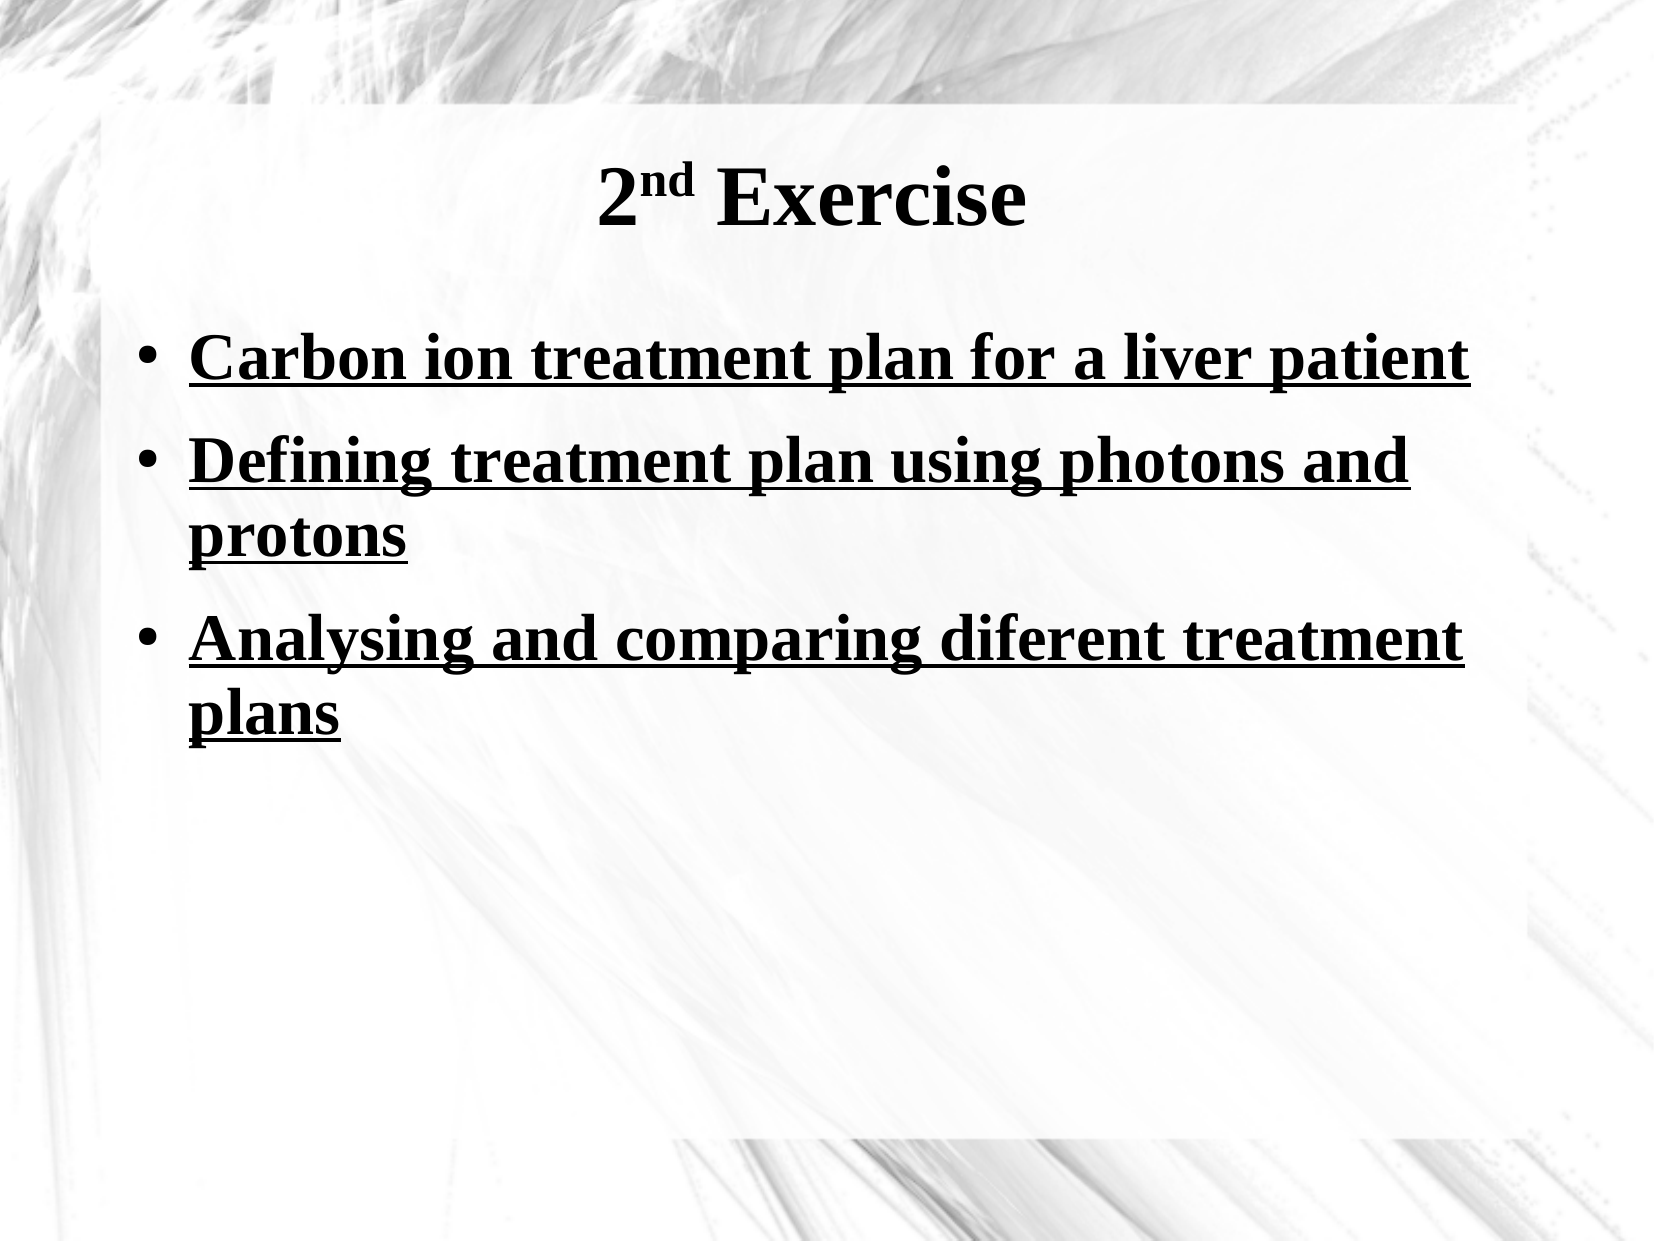

# 2nd Exercise
Carbon ion treatment plan for a liver patient
Defining treatment plan using photons and protons
Analysing and comparing diferent treatment plans